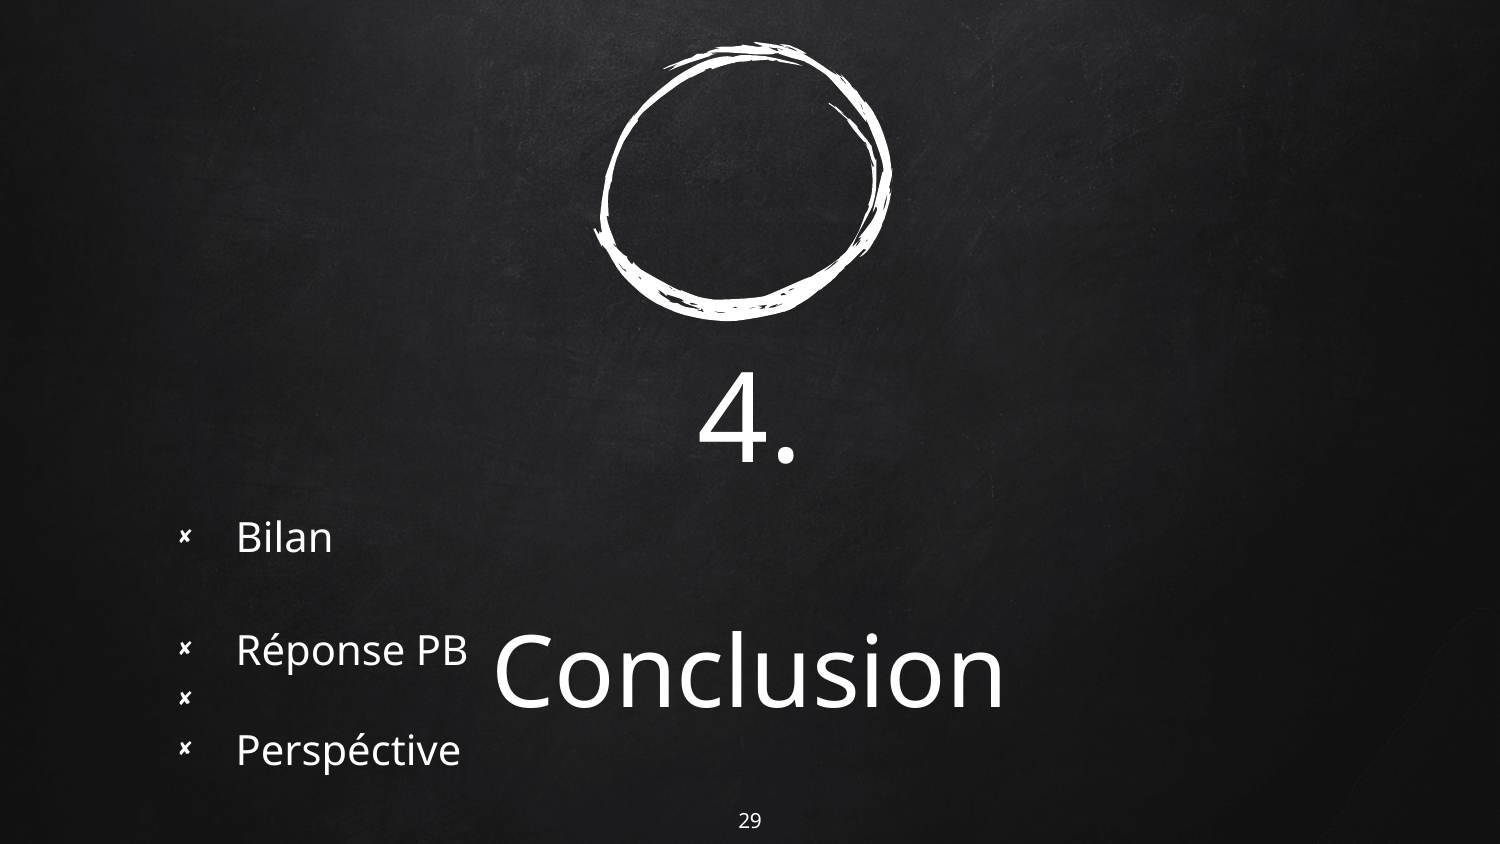

# 4.
Conclusion
Bilan
Réponse PB
Perspéctive